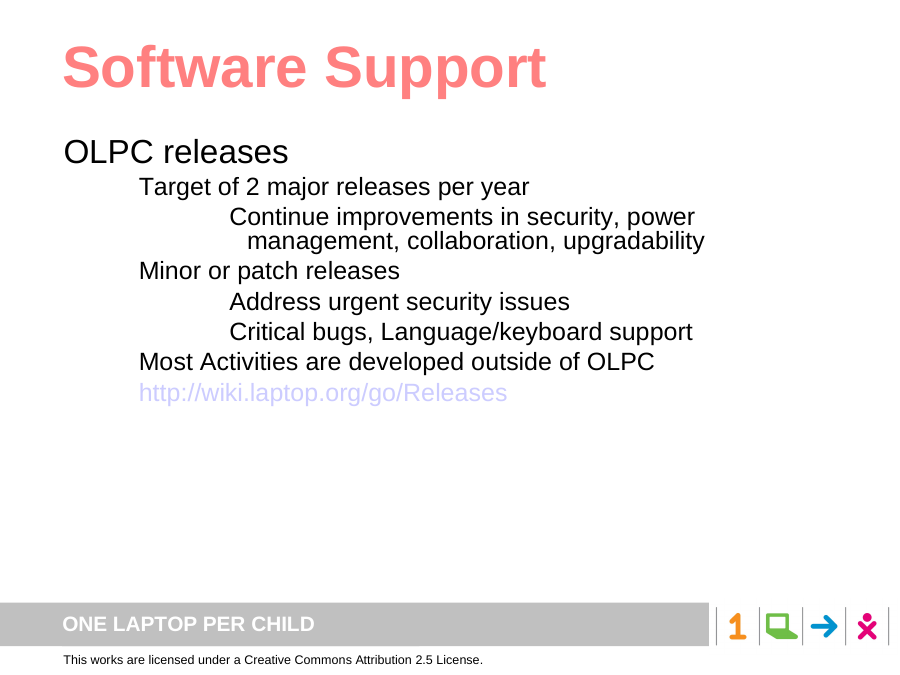

# Software Support
OLPC releases
Target of 2 major releases per year
Continue improvements in security, power management, collaboration, upgradability
Minor or patch releases
Address urgent security issues
Critical bugs, Language/keyboard support
Most Activities are developed outside of OLPC
http://wiki.laptop.org/go/Releases